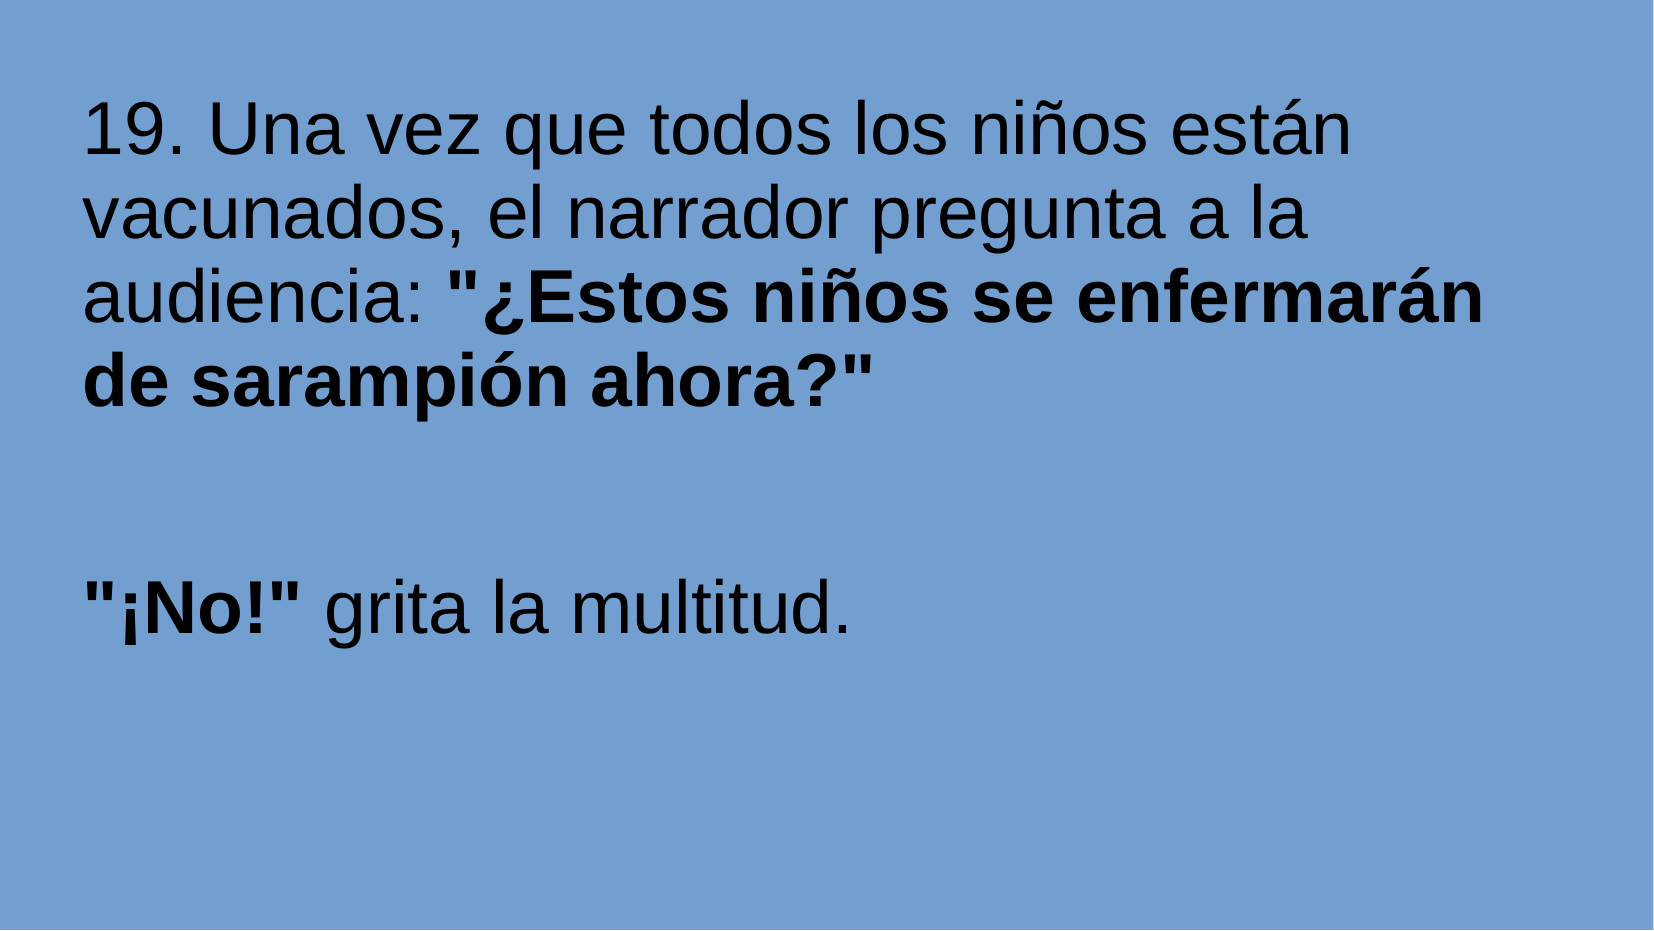

# 19. Una vez que todos los niños están vacunados, el narrador pregunta a la audiencia: "¿Estos niños se enfermarán de sarampión ahora?"
"¡No!" grita la multitud.